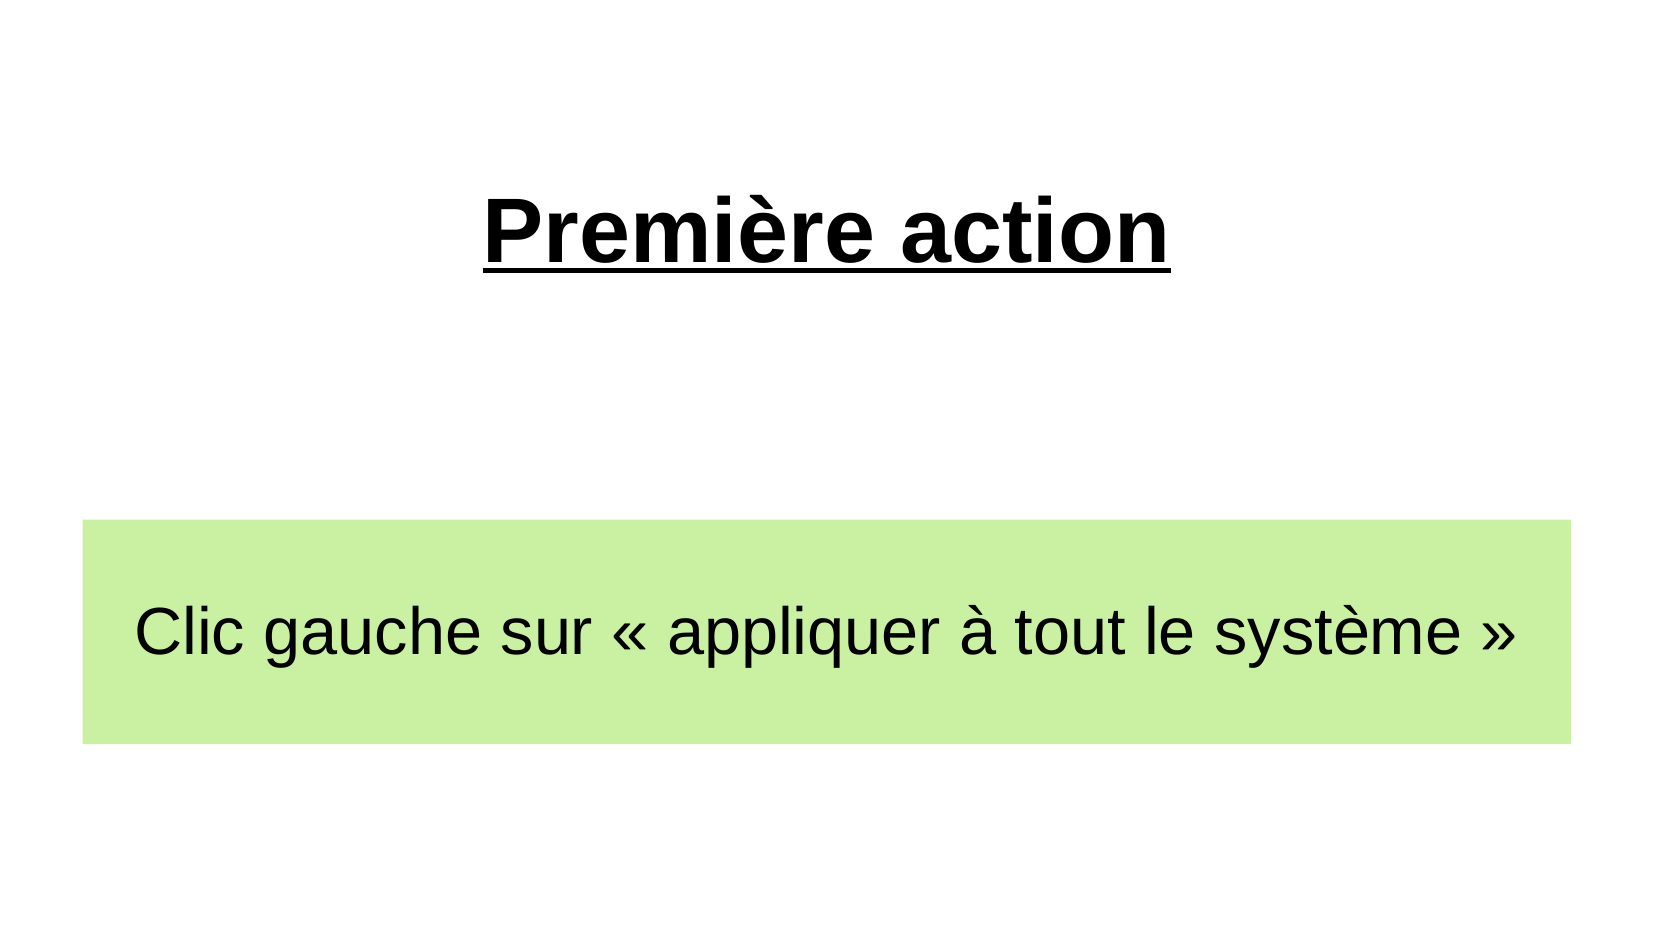

# Première action
Clic gauche sur « appliquer à tout le système »